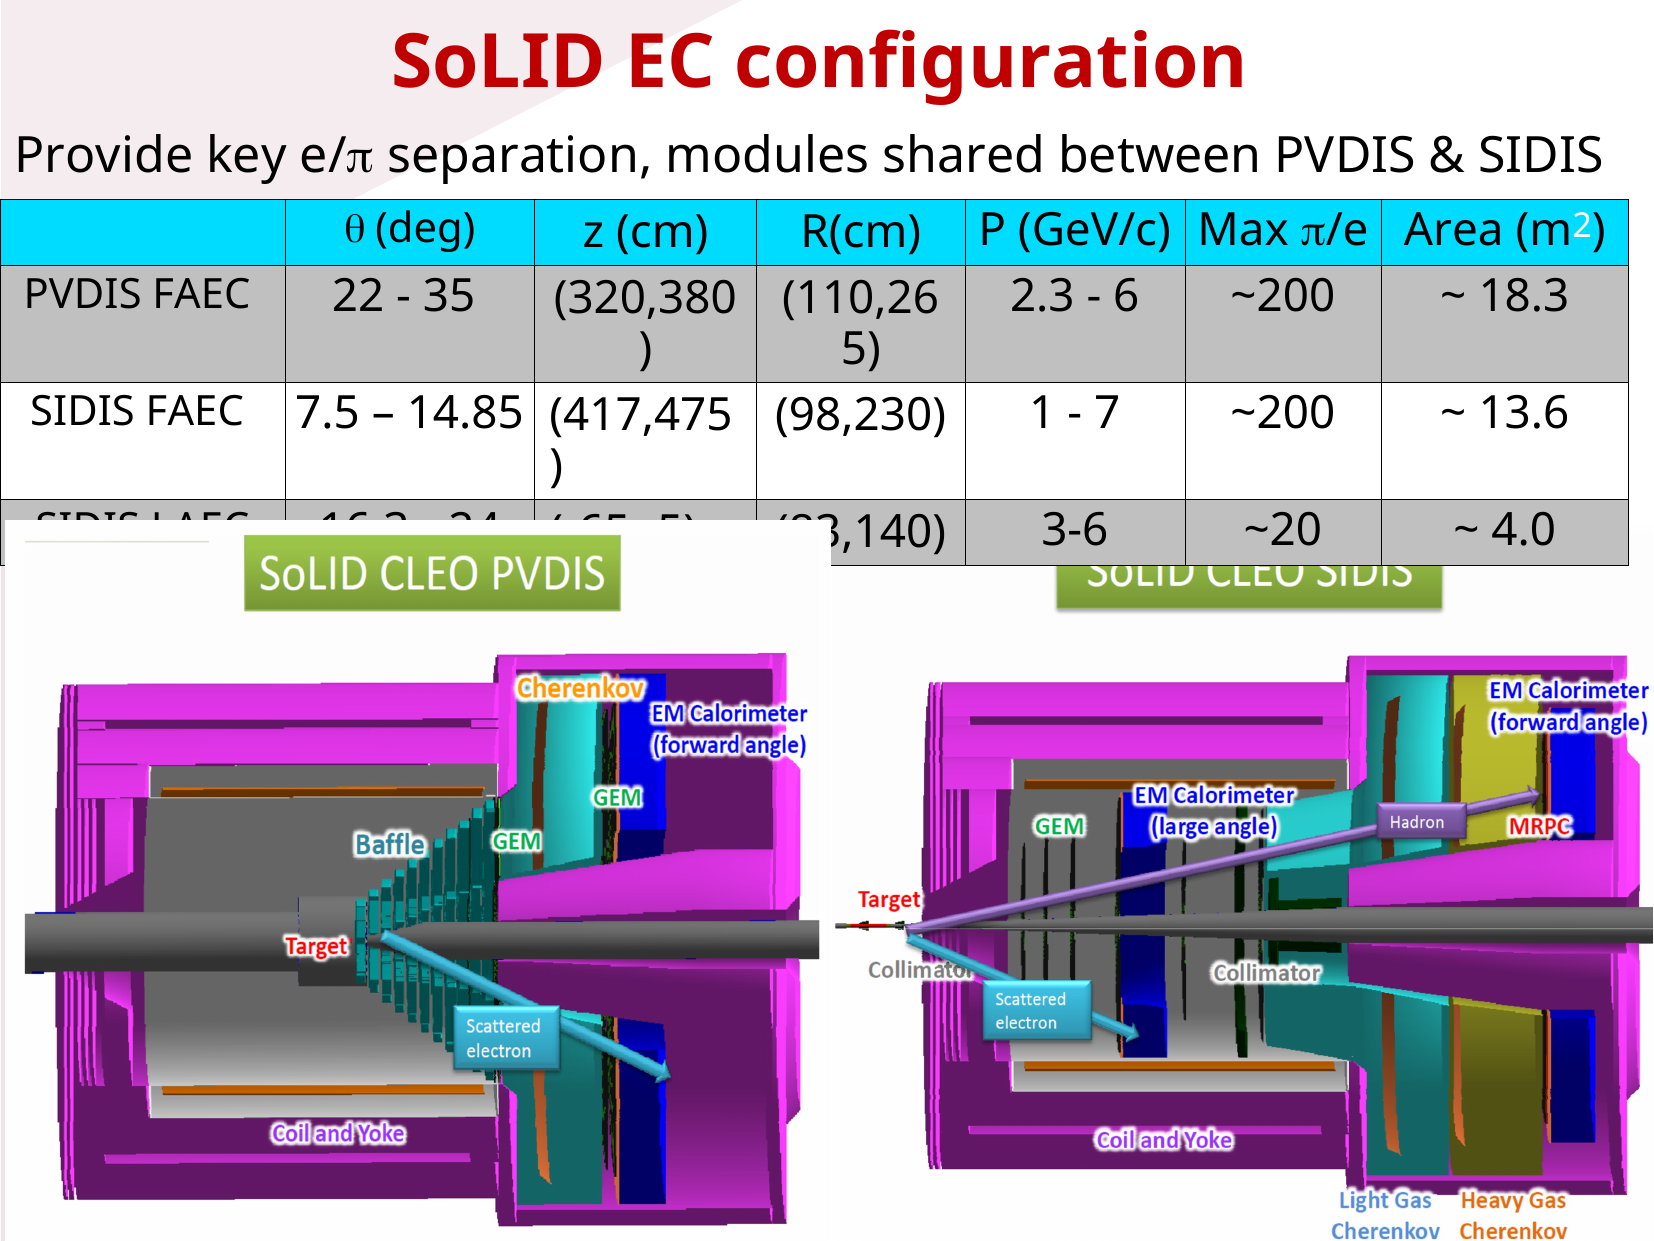

# SoLID EC configuration
Provide key e/p separation, modules shared between PVDIS & SIDIS
| | q (deg) | z (cm) | R(cm) | P (GeV/c) | Max p/e | Area (m2) |
| --- | --- | --- | --- | --- | --- | --- |
| PVDIS FAEC | 22 - 35 | (320,380) | (110,265) | 2.3 - 6 | ~200 | ~ 18.3 |
| SIDIS FAEC | 7.5 – 14.85 | (417,475) | (98,230) | 1 - 7 | ~200 | ~ 13.6 |
| SIDIS LAEC | 16.3 - 24 | (-65,-5) | (83,140) | 3-6 | ~20 | ~ 4.0 |
2